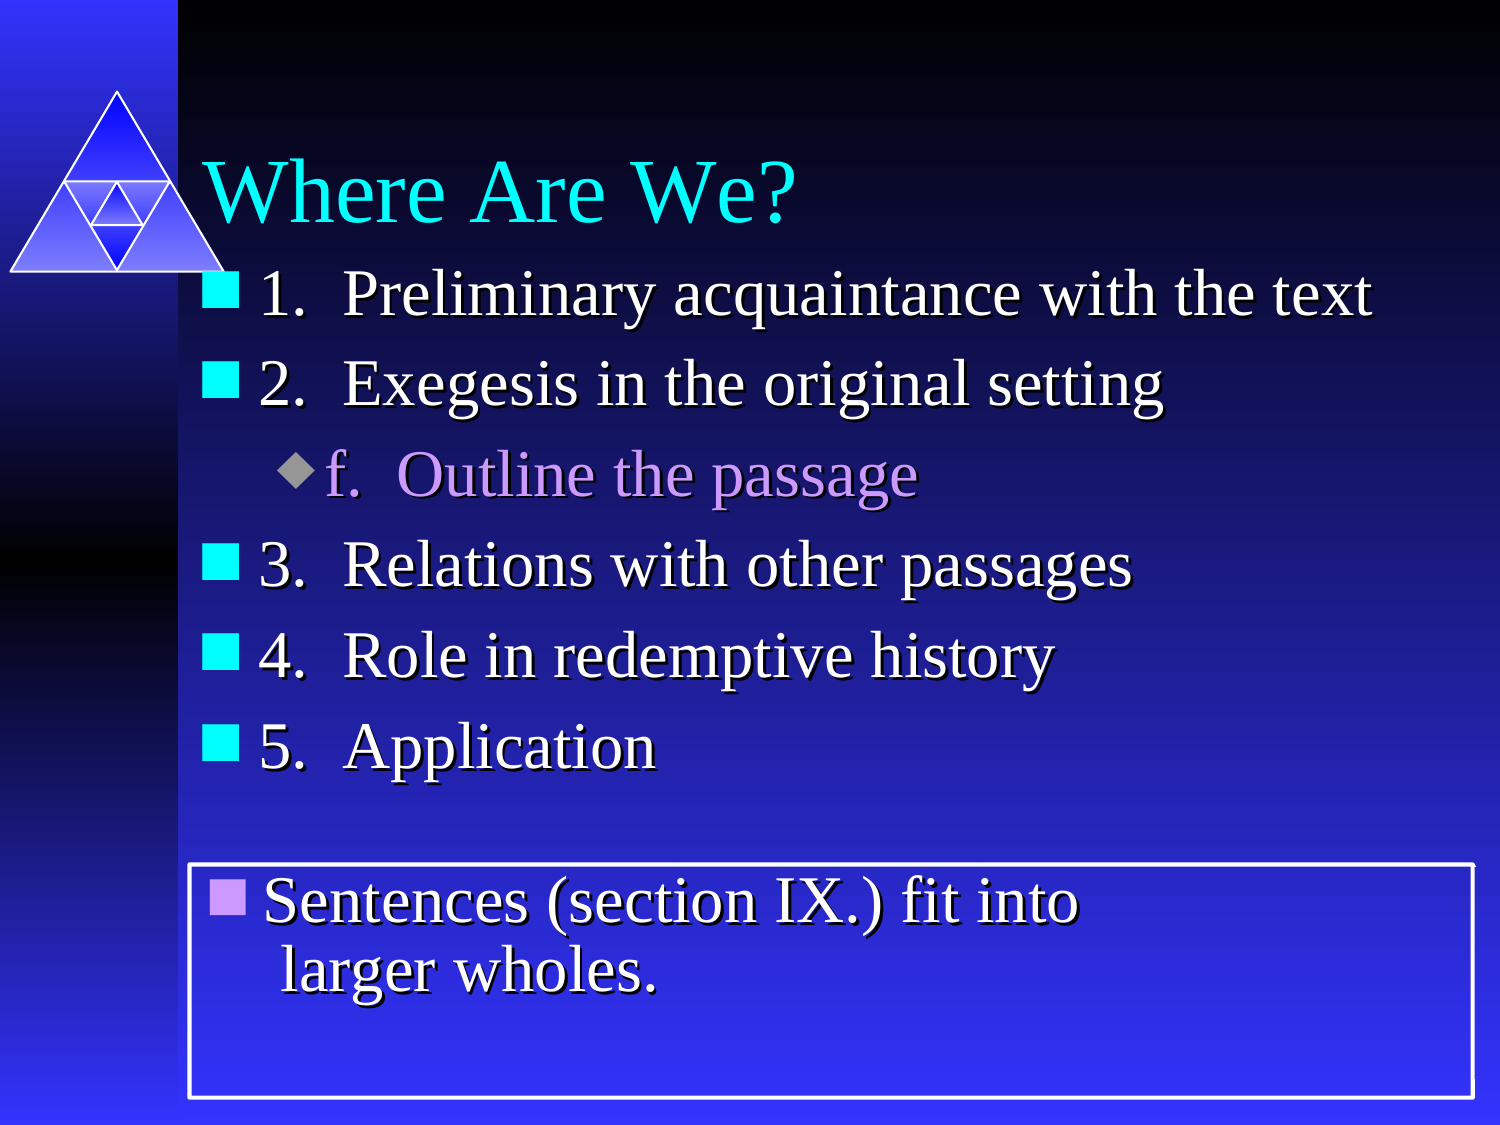

# Where Are We?
1. Preliminary acquaintance with the text
2. Exegesis in the original setting
f. Outline the passage
3. Relations with other passages
4. Role in redemptive history
5. Application
 Sentences (section IX.) fit into
 larger wholes.